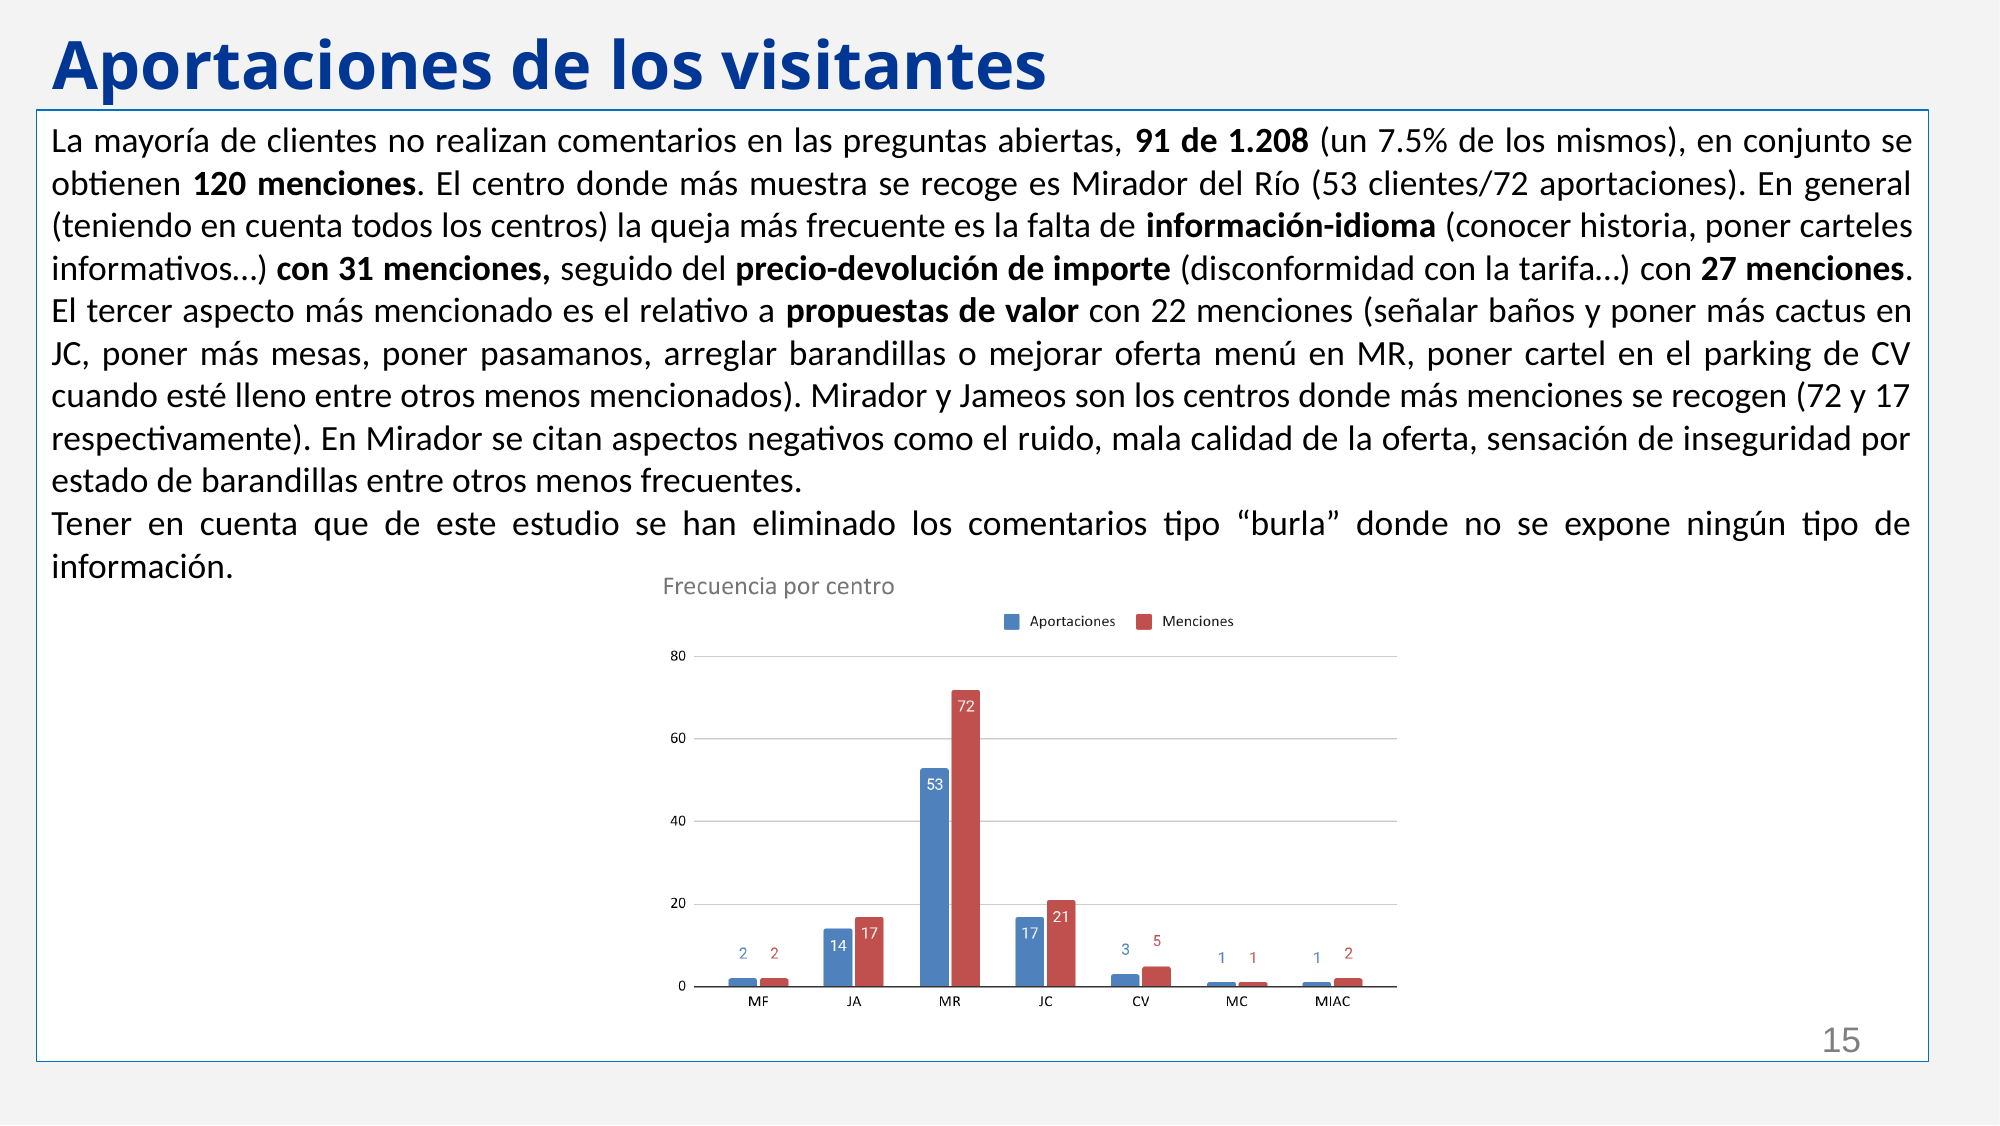

Aportaciones de los visitantes
La mayoría de clientes no realizan comentarios en las preguntas abiertas, 91 de 1.208 (un 7.5% de los mismos), en conjunto se obtienen 120 menciones. El centro donde más muestra se recoge es Mirador del Río (53 clientes/72 aportaciones). En general (teniendo en cuenta todos los centros) la queja más frecuente es la falta de información-idioma (conocer historia, poner carteles informativos…) con 31 menciones, seguido del precio-devolución de importe (disconformidad con la tarifa…) con 27 menciones. El tercer aspecto más mencionado es el relativo a propuestas de valor con 22 menciones (señalar baños y poner más cactus en JC, poner más mesas, poner pasamanos, arreglar barandillas o mejorar oferta menú en MR, poner cartel en el parking de CV cuando esté lleno entre otros menos mencionados). Mirador y Jameos son los centros donde más menciones se recogen (72 y 17 respectivamente). En Mirador se citan aspectos negativos como el ruido, mala calidad de la oferta, sensación de inseguridad por estado de barandillas entre otros menos frecuentes.
Tener en cuenta que de este estudio se han eliminado los comentarios tipo “burla” donde no se expone ningún tipo de información.